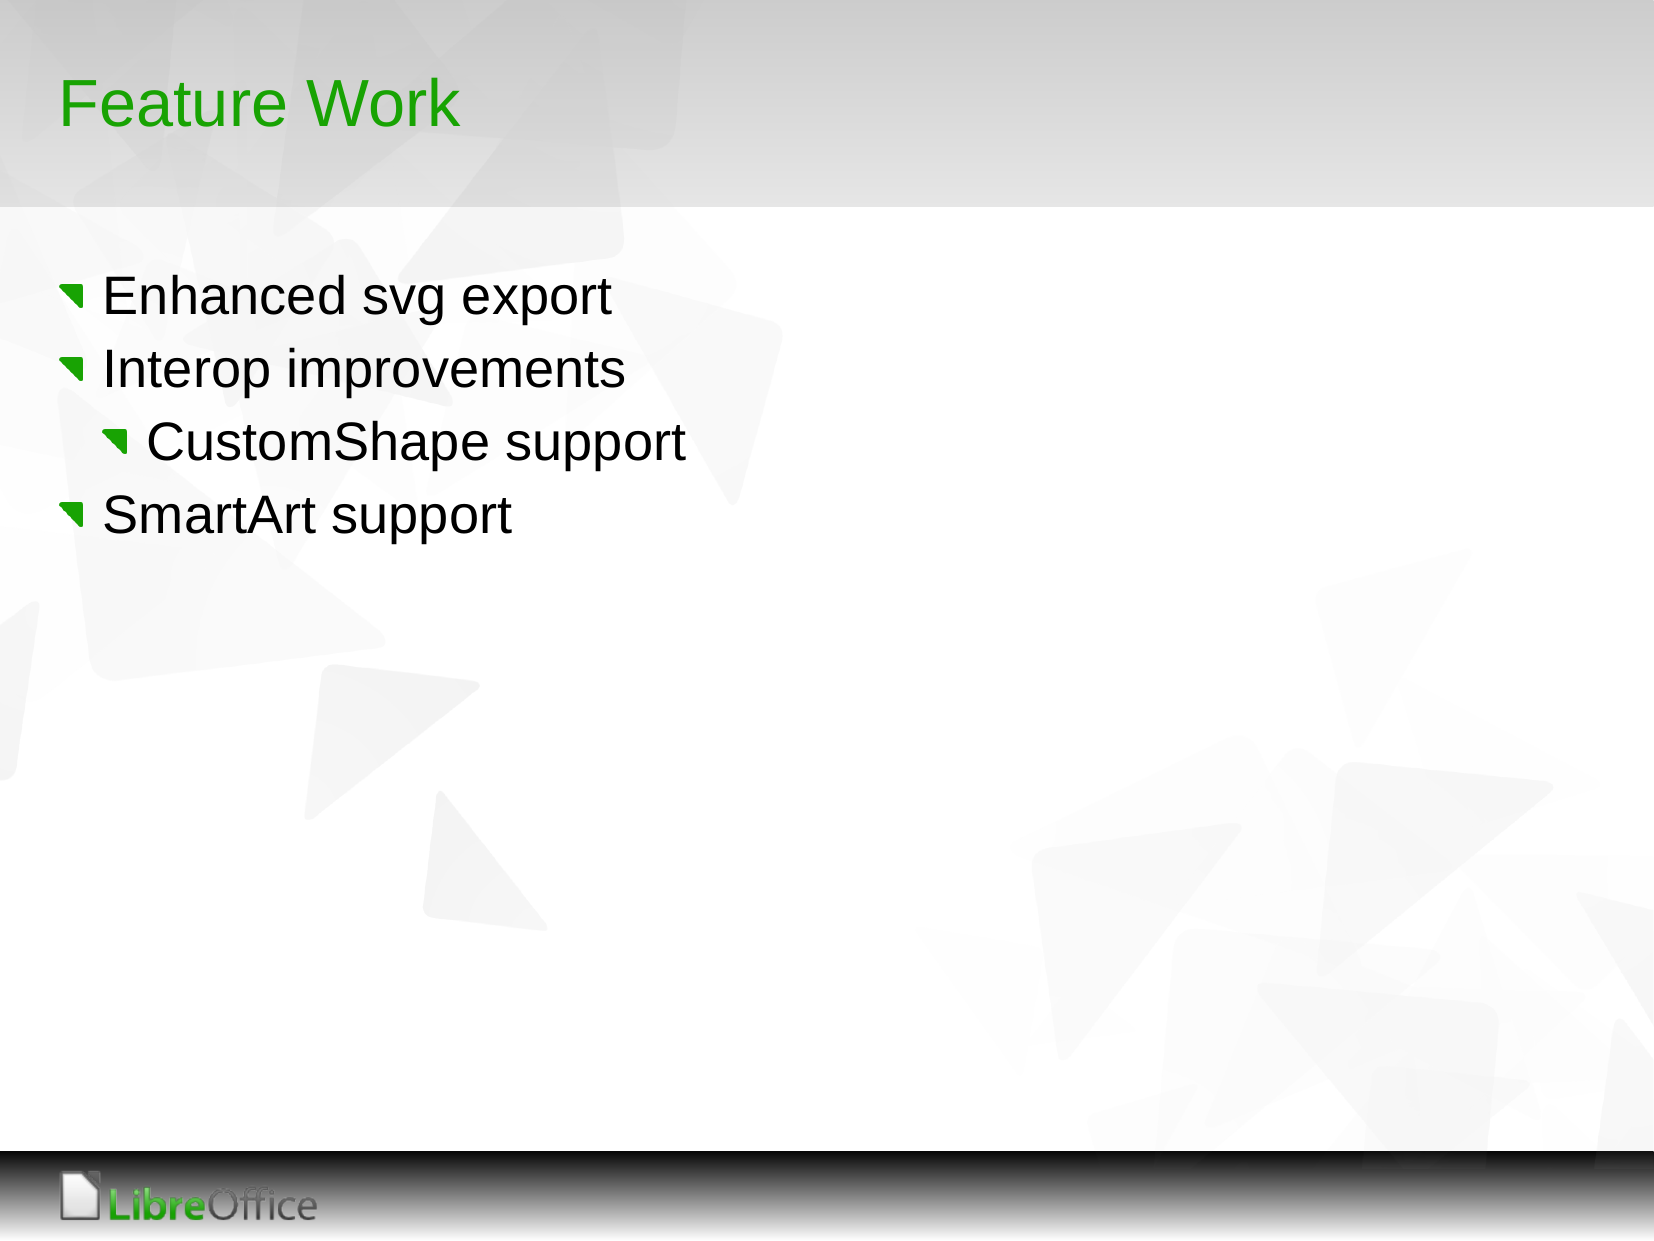

# Feature Work
Enhanced svg export
Interop improvements
CustomShape support
SmartArt support